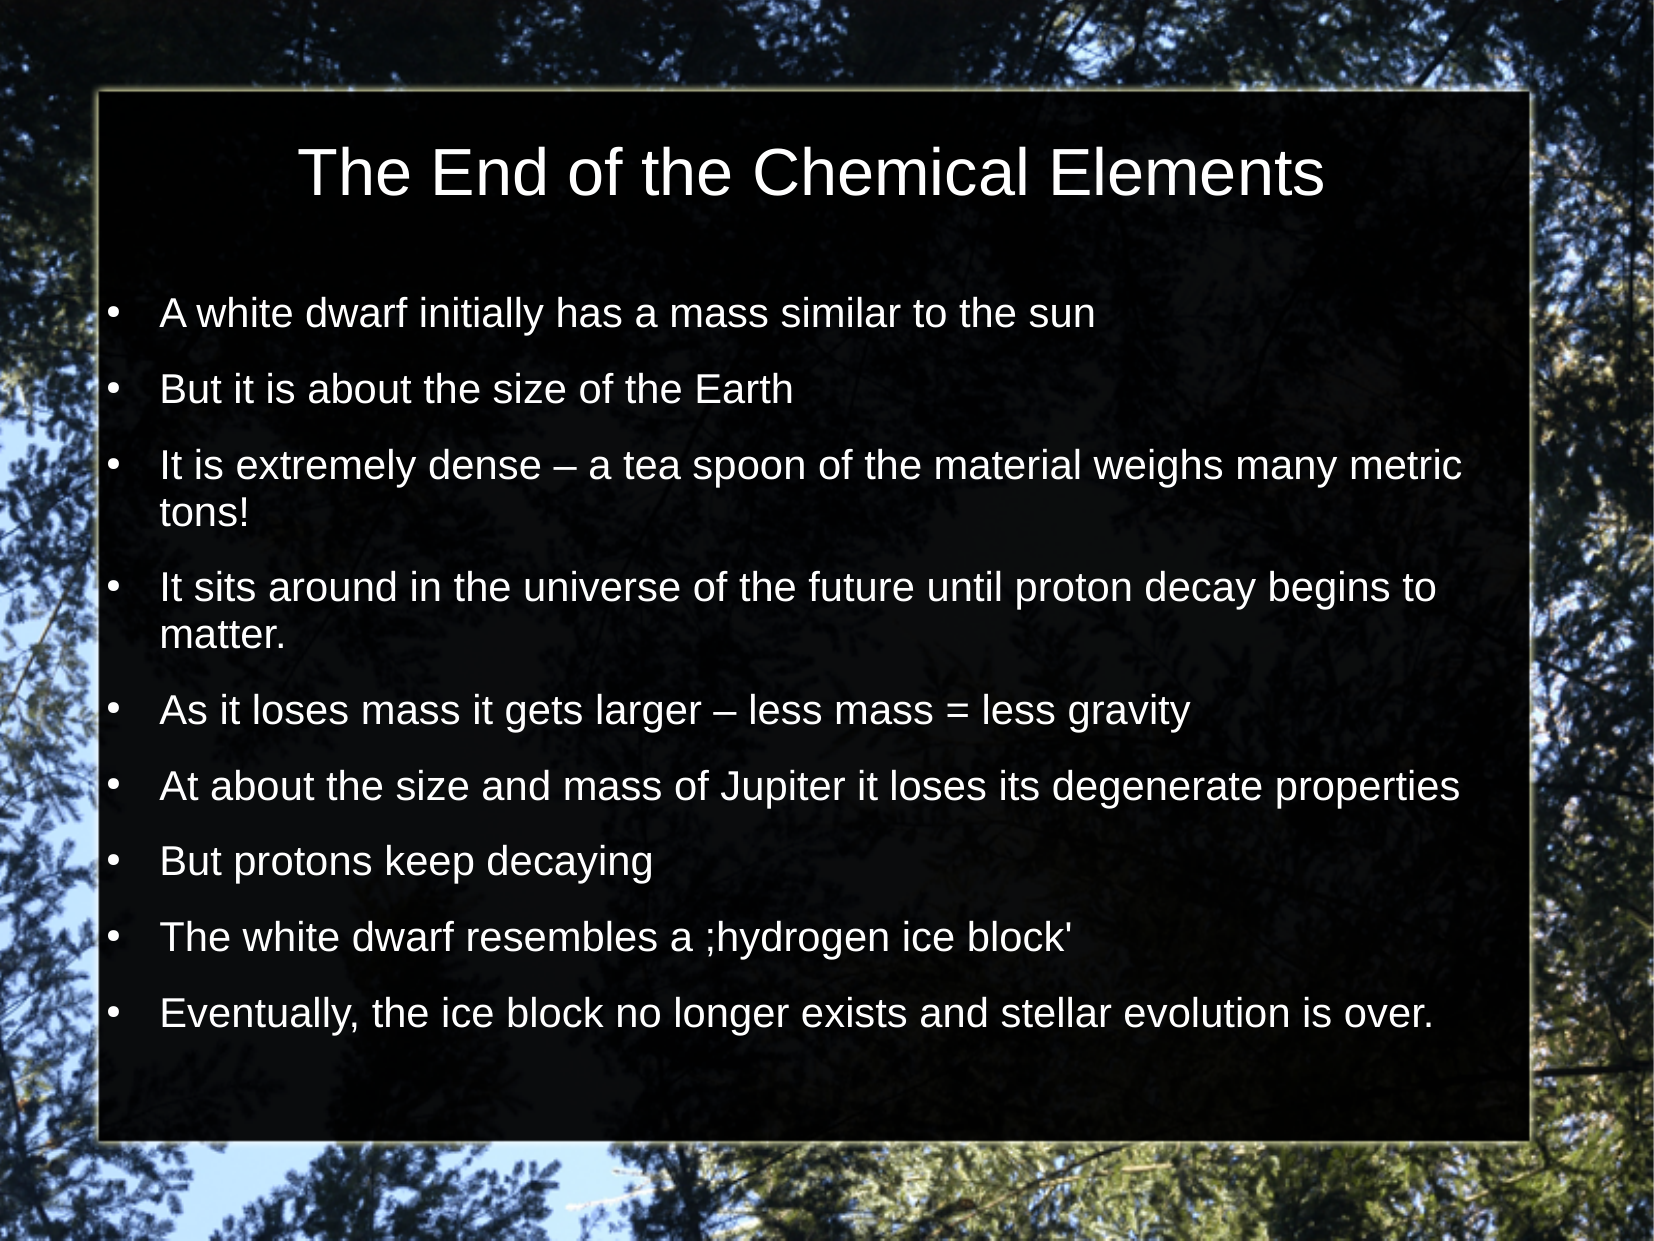

# The End of the Chemical Elements
A white dwarf initially has a mass similar to the sun
But it is about the size of the Earth
It is extremely dense – a tea spoon of the material weighs many metric tons!
It sits around in the universe of the future until proton decay begins to matter.
As it loses mass it gets larger – less mass = less gravity
At about the size and mass of Jupiter it loses its degenerate properties
But protons keep decaying
The white dwarf resembles a ;hydrogen ice block'
Eventually, the ice block no longer exists and stellar evolution is over.